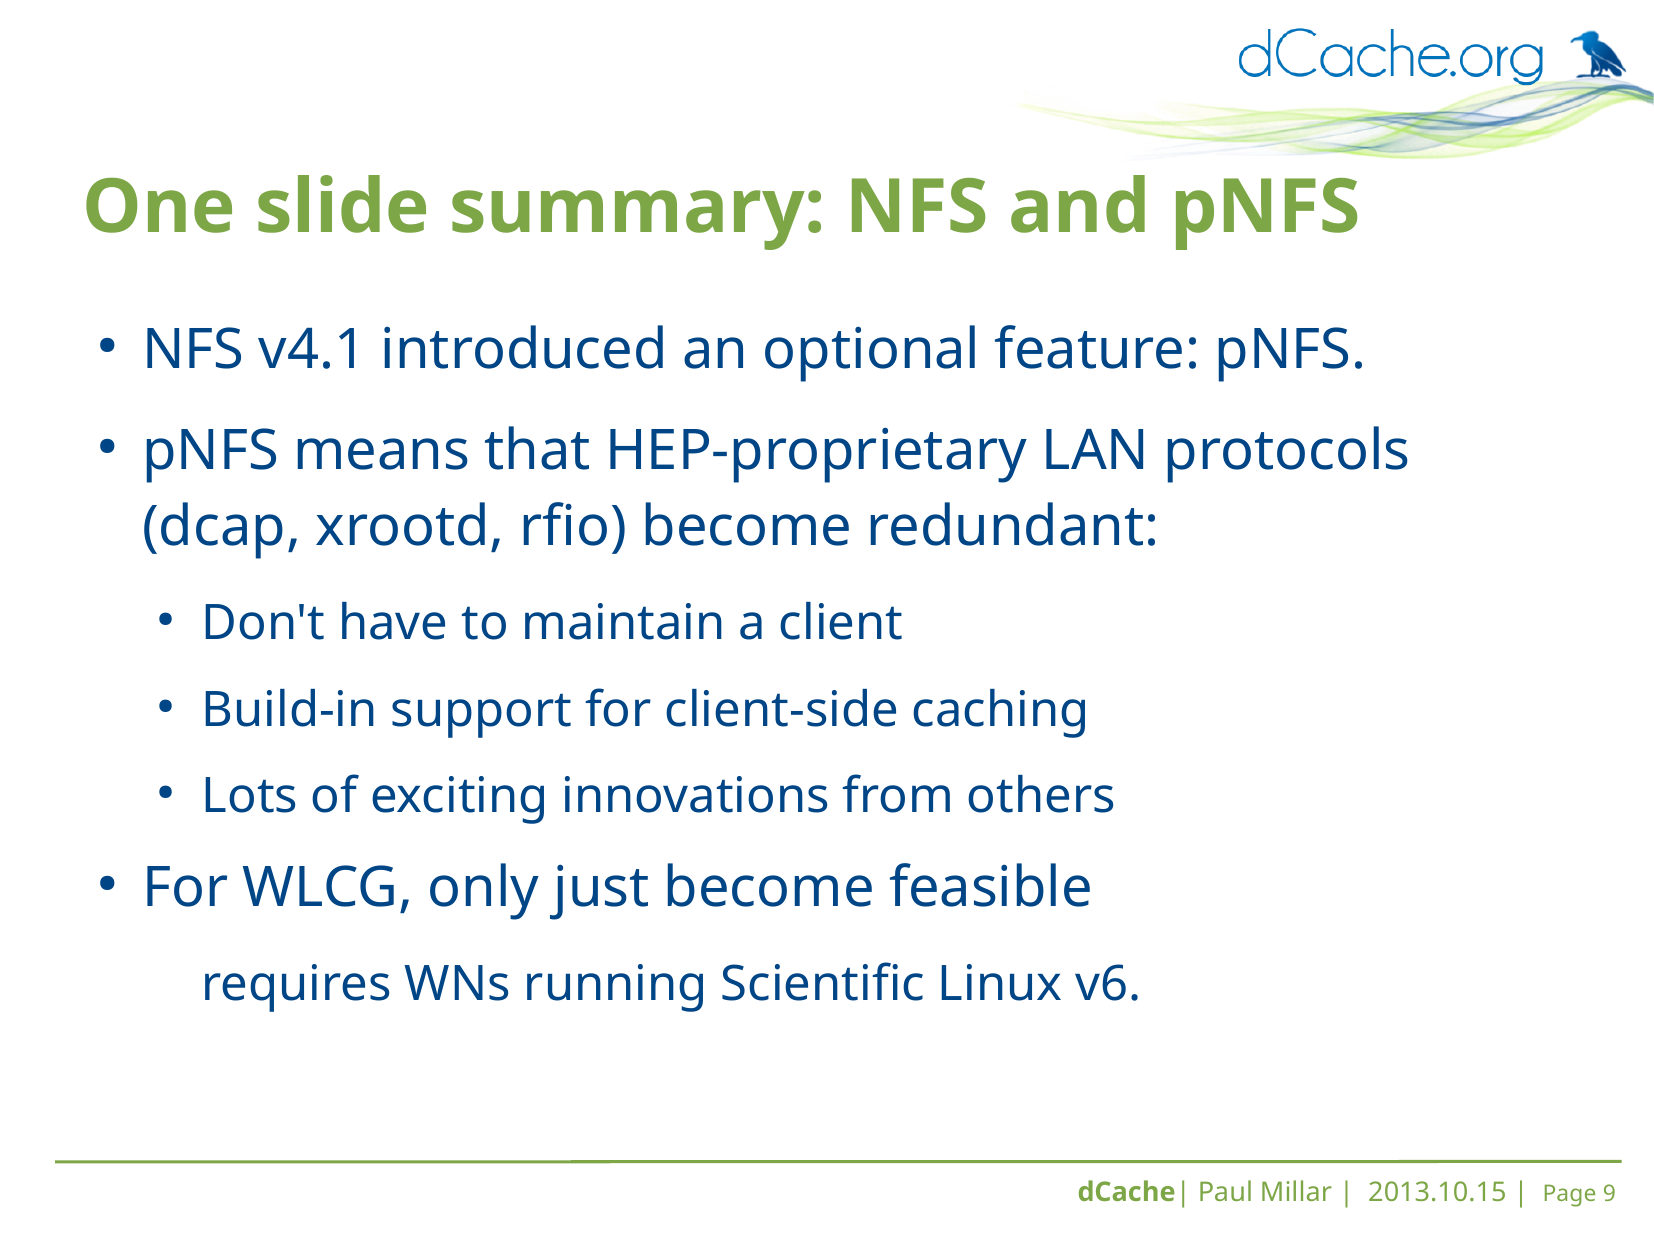

# One slide summary: NFS and pNFS
NFS v4.1 introduced an optional feature: pNFS.
pNFS means that HEP-proprietary LAN protocols (dcap, xrootd, rfio) become redundant:
Don't have to maintain a client
Build-in support for client-side caching
Lots of exciting innovations from others
For WLCG, only just become feasible
requires WNs running Scientific Linux v6.
9